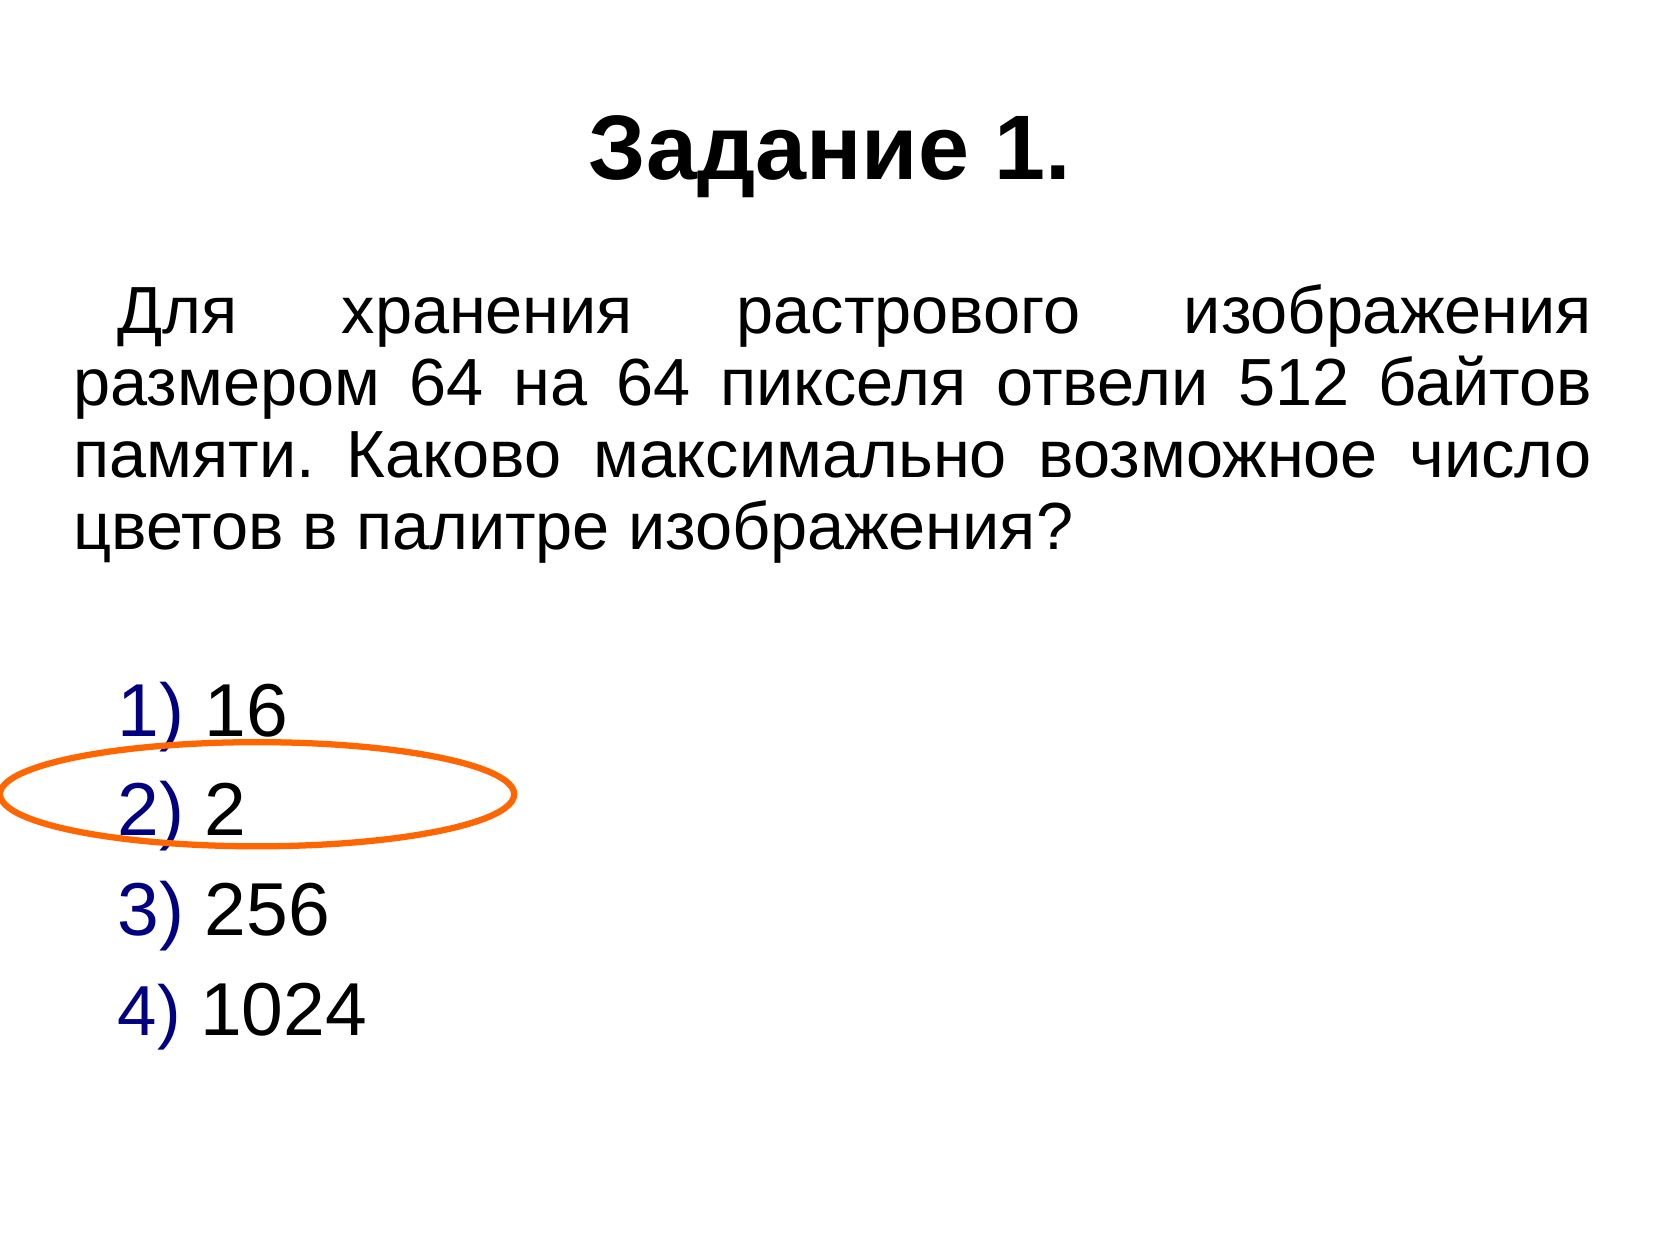

# Задание 1.
Для хранения растрового изображения размером 64 на 64 пикселя отвели 512 байтов памяти. Каково максимально возможное число цветов в палитре изображения?
 16
 2
 256
 1024